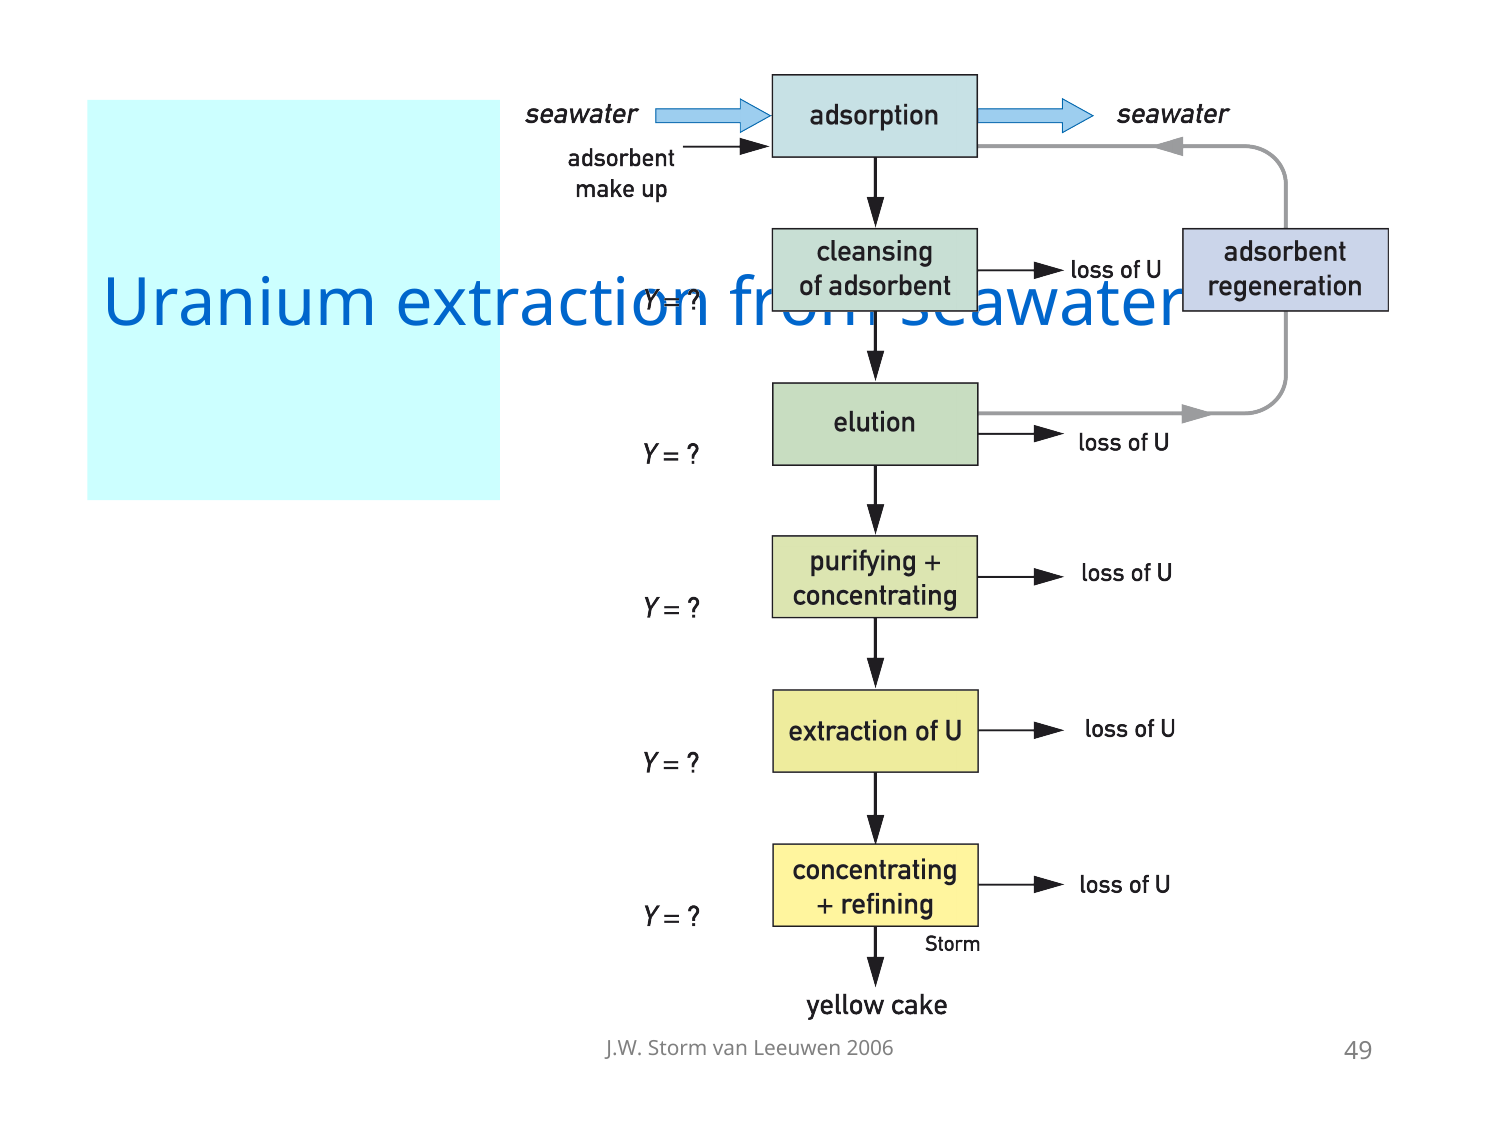

Uranium extraction from seawater
J.W. Storm van Leeuwen 2006
49